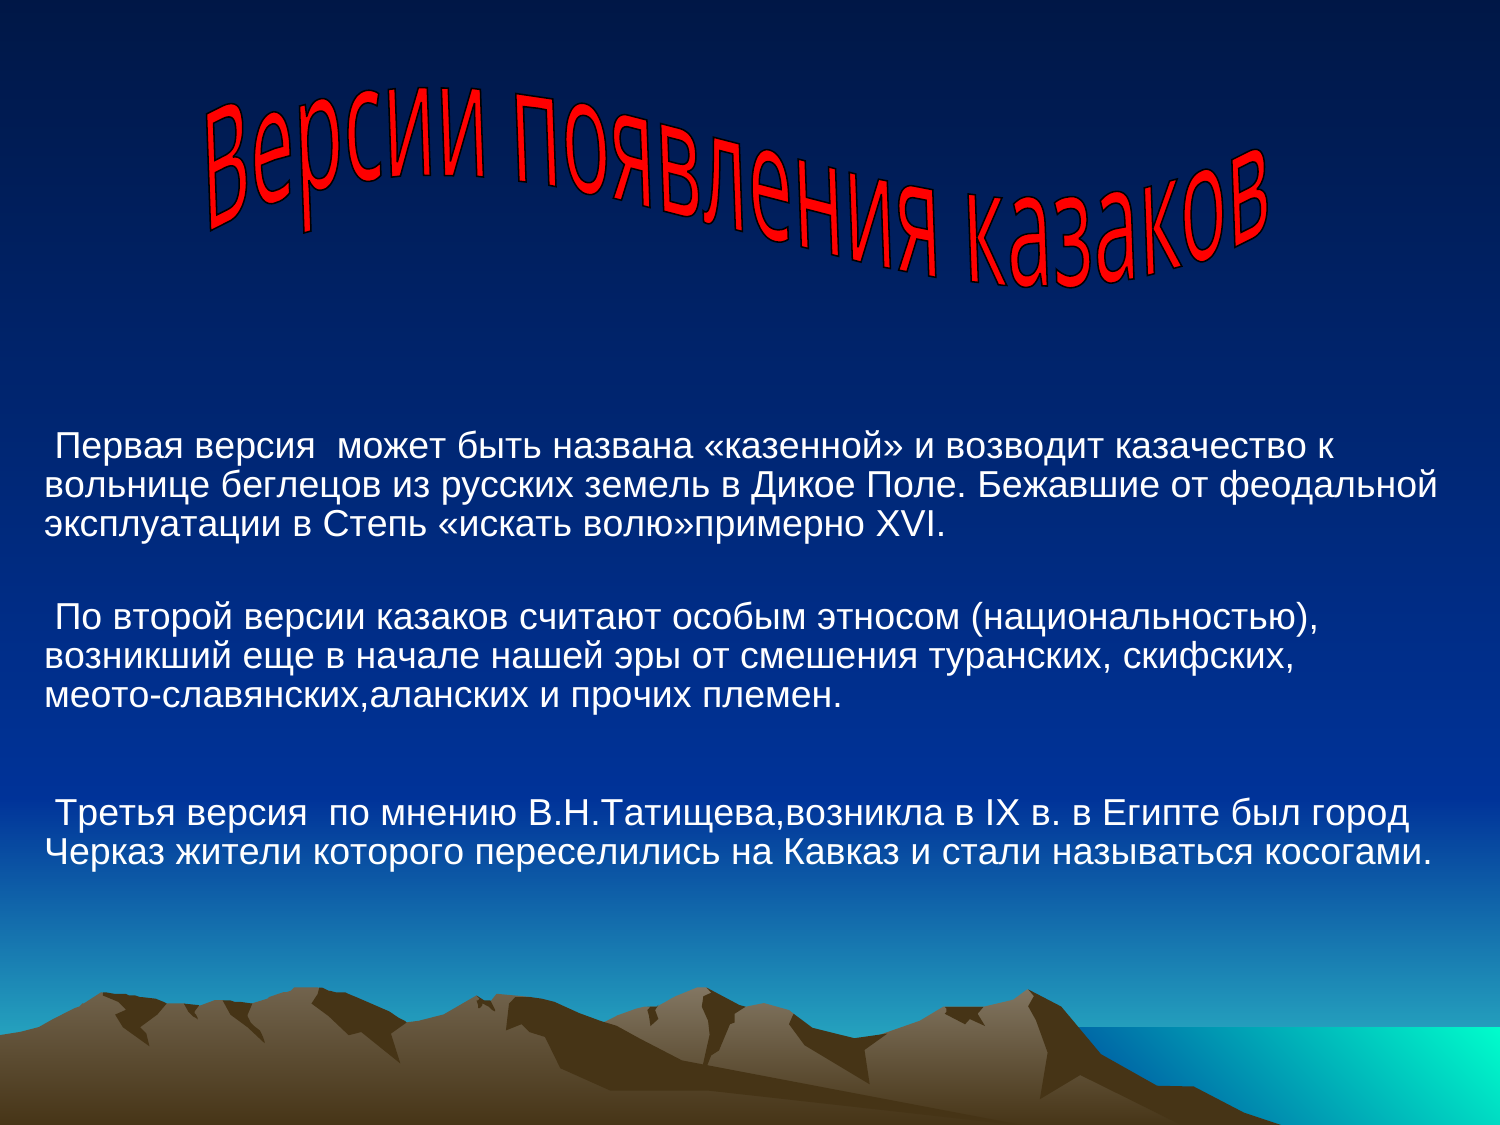

Версии появления казаков
 Первая версия может быть названа «казенной» и возводит казачество к
вольнице беглецов из русских земель в Дикое Поле. Бежавшие от феодальной
эксплуатации в Степь «искать волю»примерно XVI.
 По второй версии казаков считают особым этносом (национальностью),
возникший еще в начале нашей эры от смешения туранских, скифских,
меото-славянских,аланских и прочих племен.
 Третья версия по мнению В.Н.Татищева,возникла в IX в. в Египте был город
Черказ жители которого переселились на Кавказ и стали называться косогами.